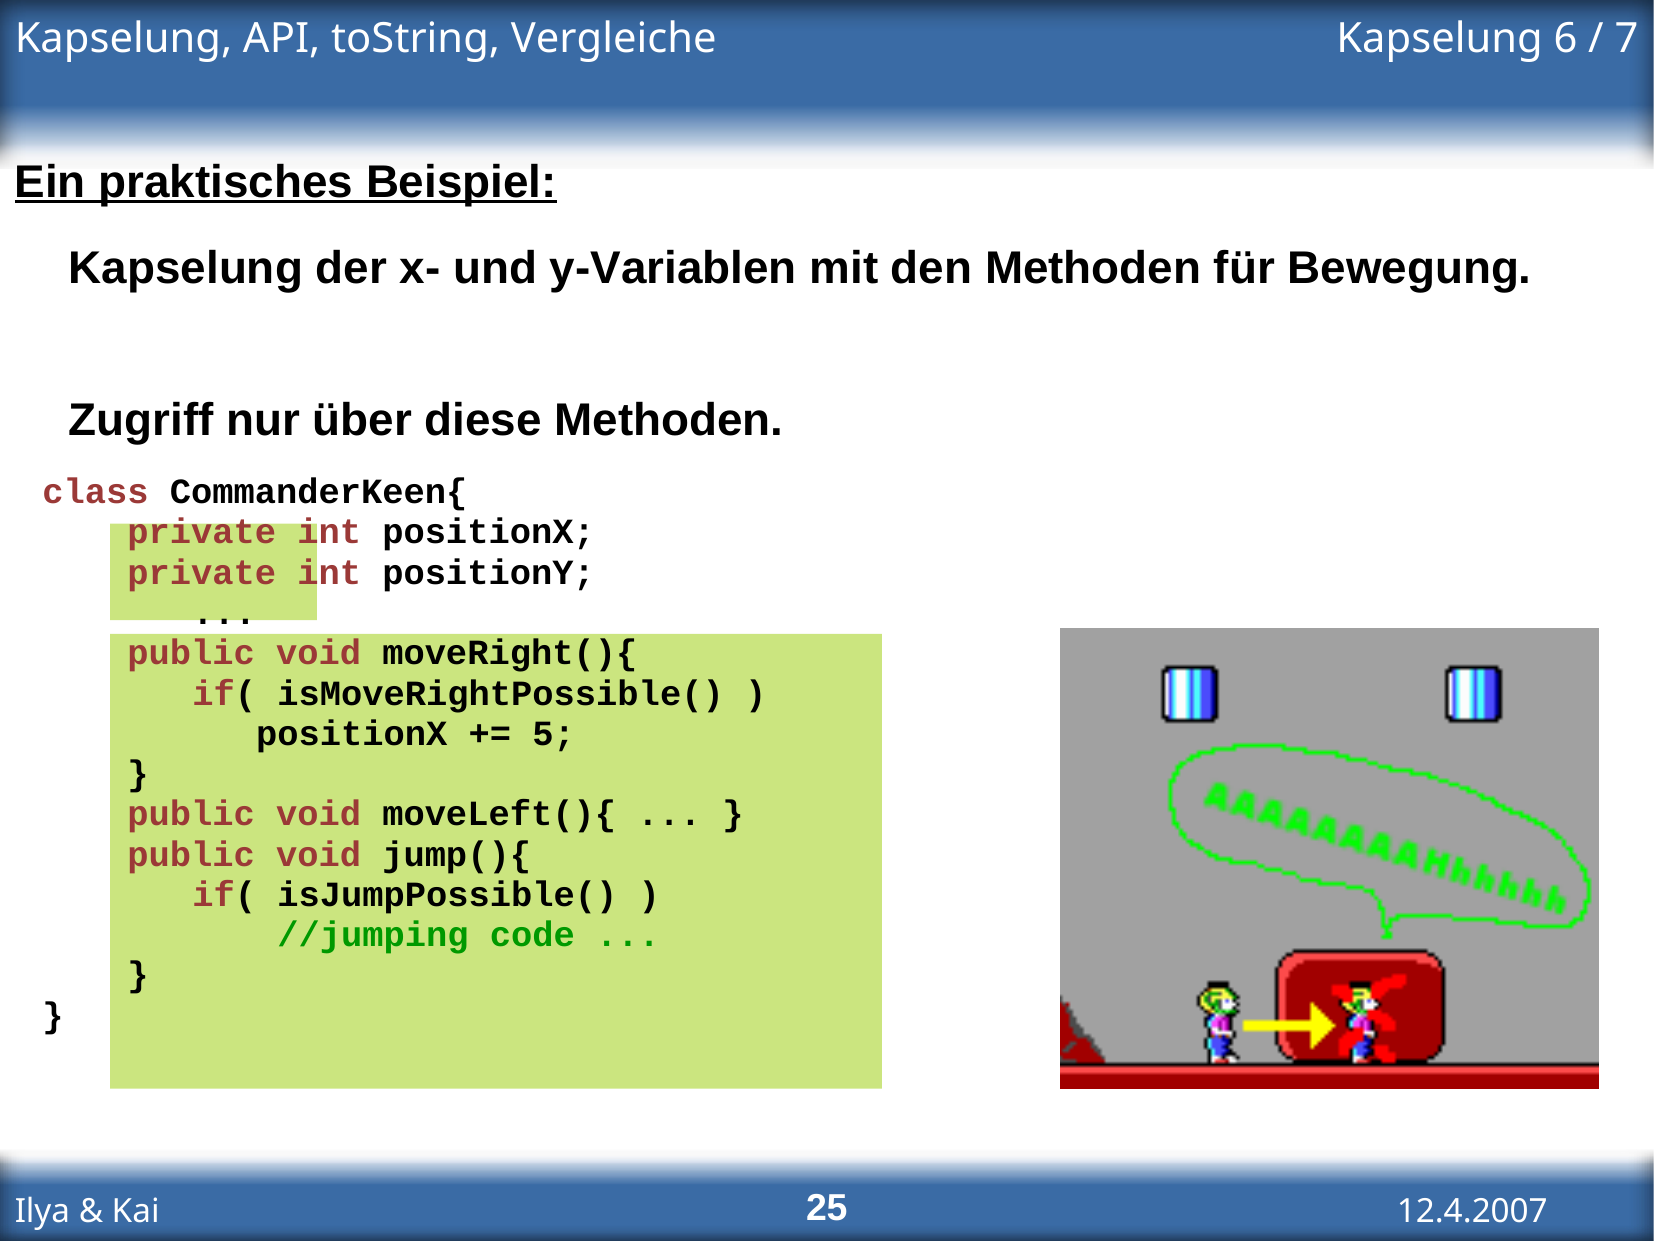

Kapselung 6 / 7
Ein praktisches Beispiel:
 Kapselung der x- und y-Variablen mit den Methoden für Bewegung.
 Zugriff nur über diese Methoden.
class CommanderKeen{
 private int positionX;
 private int positionY;
	...
 public void moveRight(){
	if( isMoveRightPossible() )
	 positionX += 5;
 }
 public void moveLeft(){ ... }
 public void jump(){
	if( isJumpPossible() )
	 //jumping code ...
 }
}
25